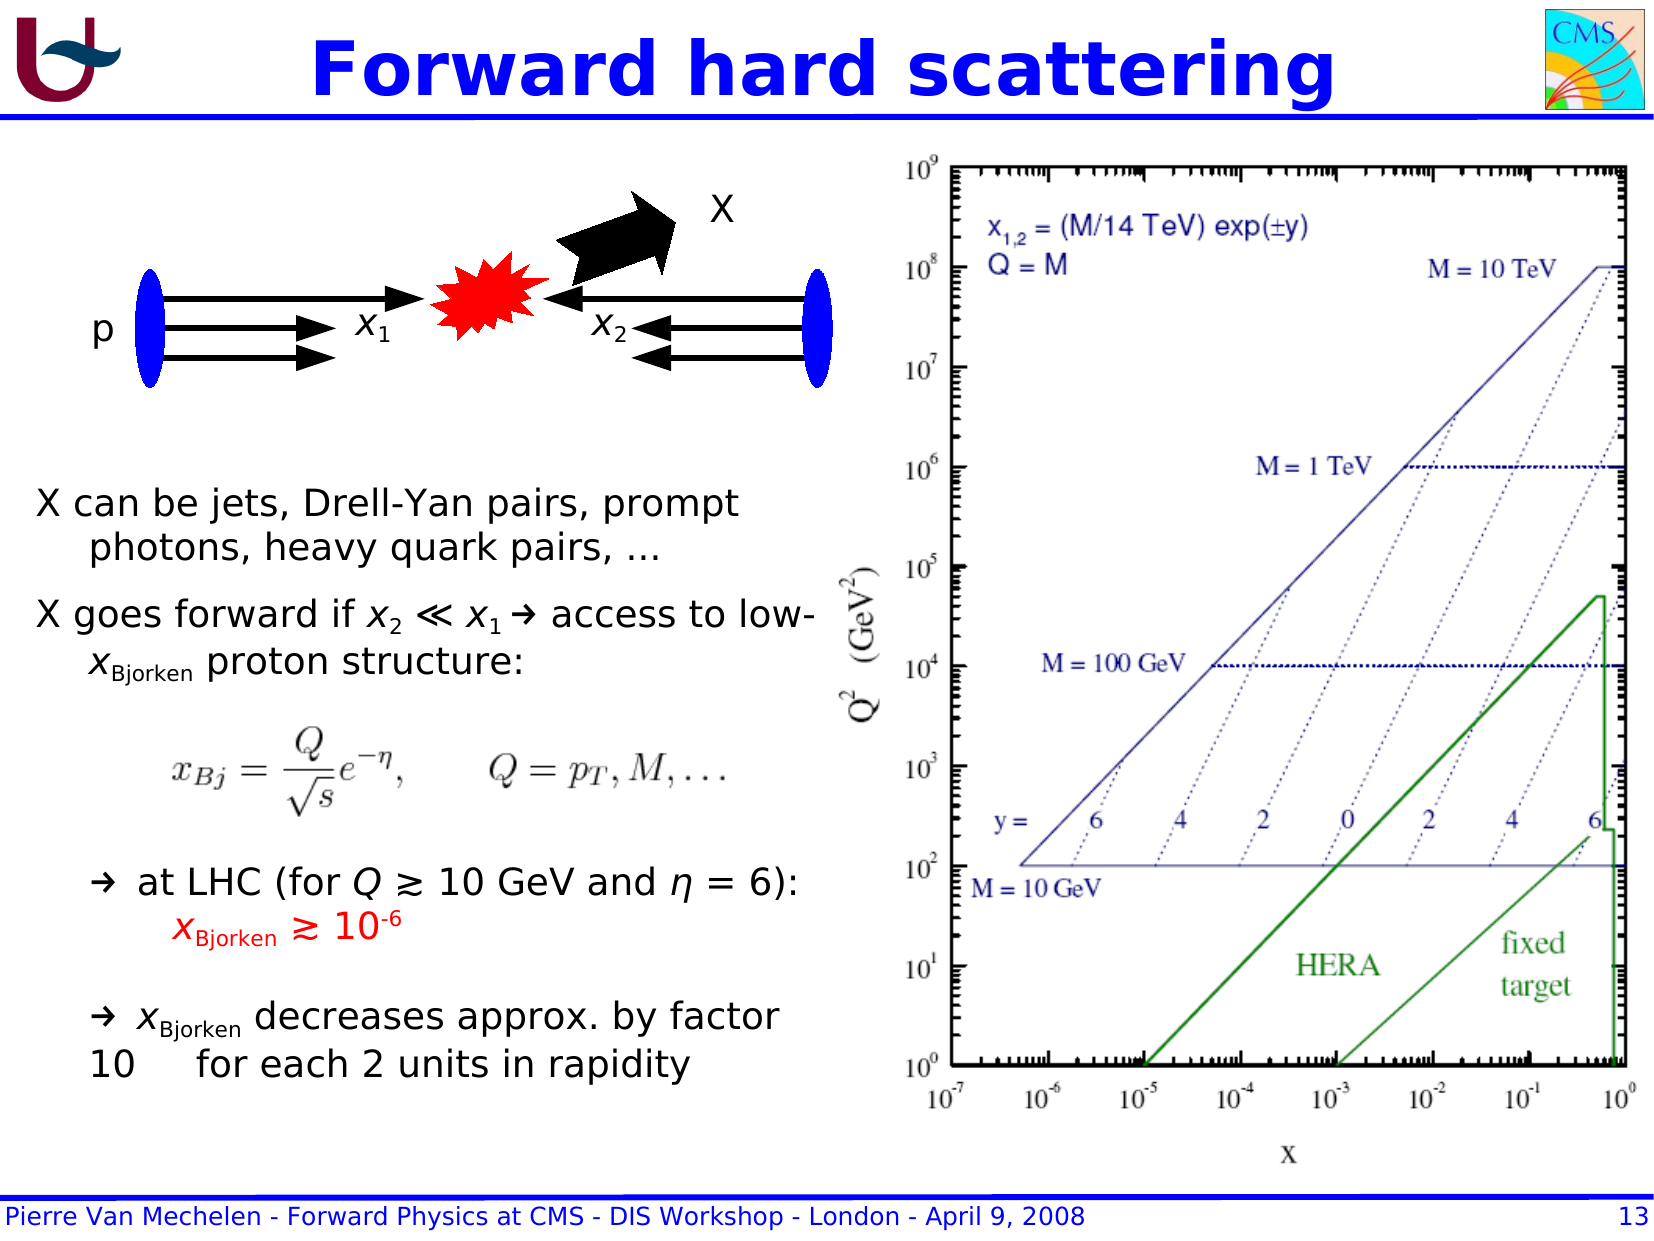

# Forward hard scattering
X can be jets, Drell-Yan pairs, prompt photons, heavy quark pairs, ...
X goes forward if x2 ≪ x1 → access to low-xBjorken proton structure:
→ at LHC (for Q ≳ 10 GeV and η = 6): xBjorken ≳ 10-6
→ xBjorken decreases approx. by factor 10 for each 2 units in rapidity
X
x1
x2
p
p
13
Pierre Van Mechelen - Forward Physics at CMS - DIS Workshop - London - April 9, 2008